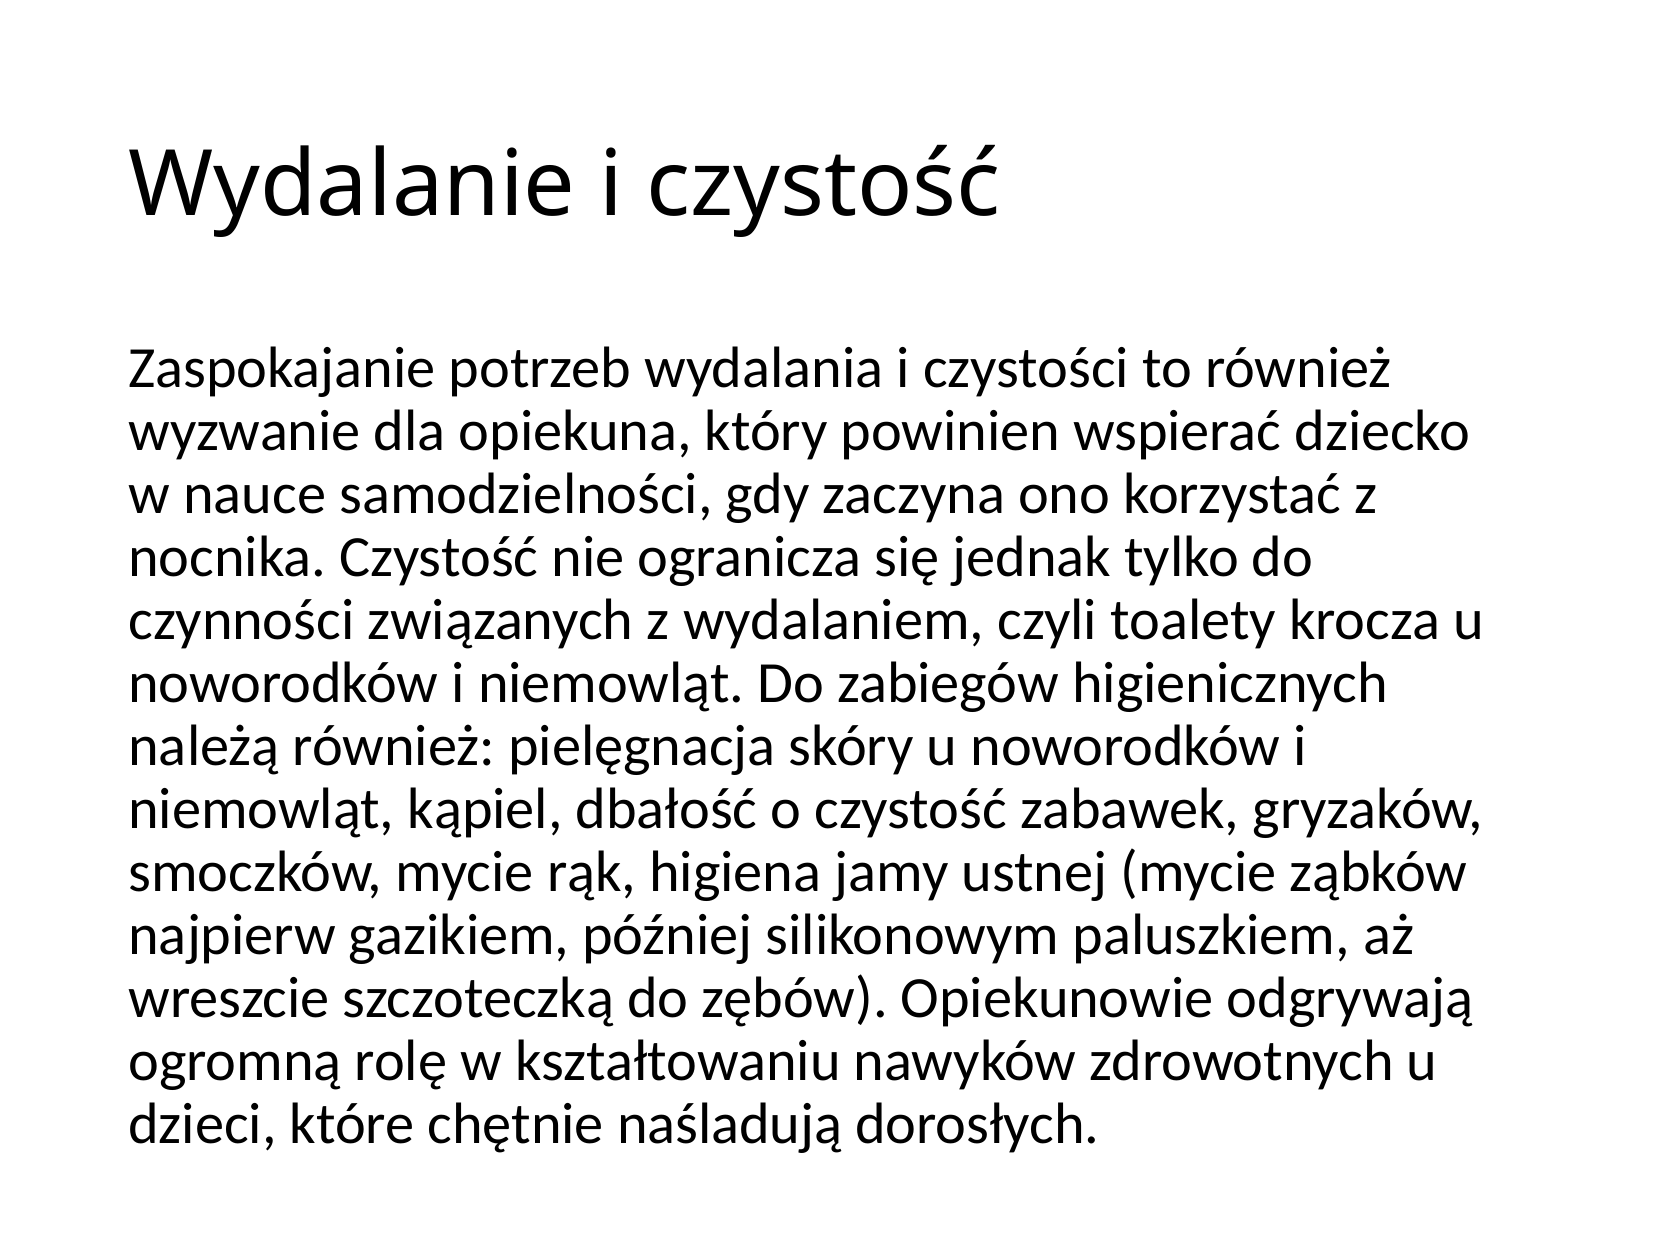

# Wydalanie i czystość
Zaspokajanie potrzeb wydalania i czystości to również wyzwanie dla opiekuna, który powinien wspierać dziecko w nauce samodzielności, gdy zaczyna ono korzystać z nocnika. Czystość nie ogranicza się jednak tylko do czynności związanych z wydalaniem, czyli toalety krocza u noworodków i niemowląt. Do zabiegów higienicznych należą również: pielęgnacja skóry u noworodków i niemowląt, kąpiel, dbałość o czystość zabawek, gryzaków, smoczków, mycie rąk, higiena jamy ustnej (mycie ząbków najpierw gazikiem, później silikonowym paluszkiem, aż wreszcie szczoteczką do zębów). Opiekunowie odgrywają ogromną rolę w kształtowaniu nawyków zdrowotnych u dzieci, które chętnie naśladują dorosłych.